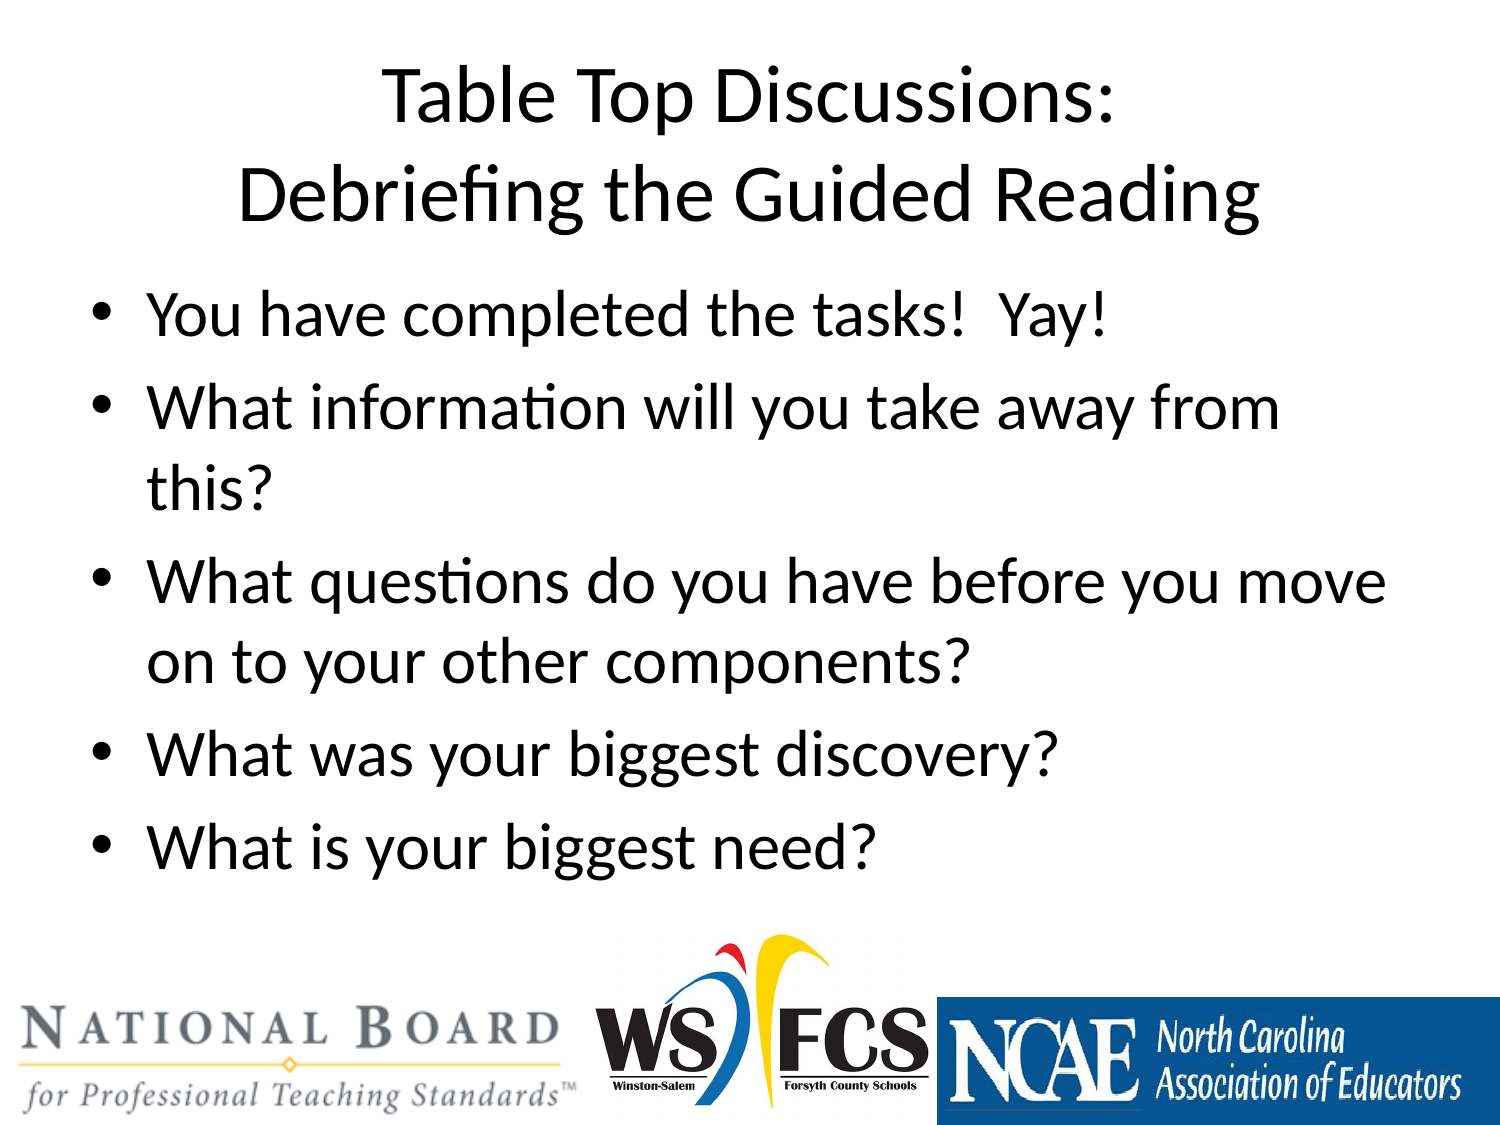

# Table Top Discussions: Debriefing the Guided Reading
You have completed the tasks! Yay!
What information will you take away from this?
What questions do you have before you move on to your other components?
What was your biggest discovery?
What is your biggest need?